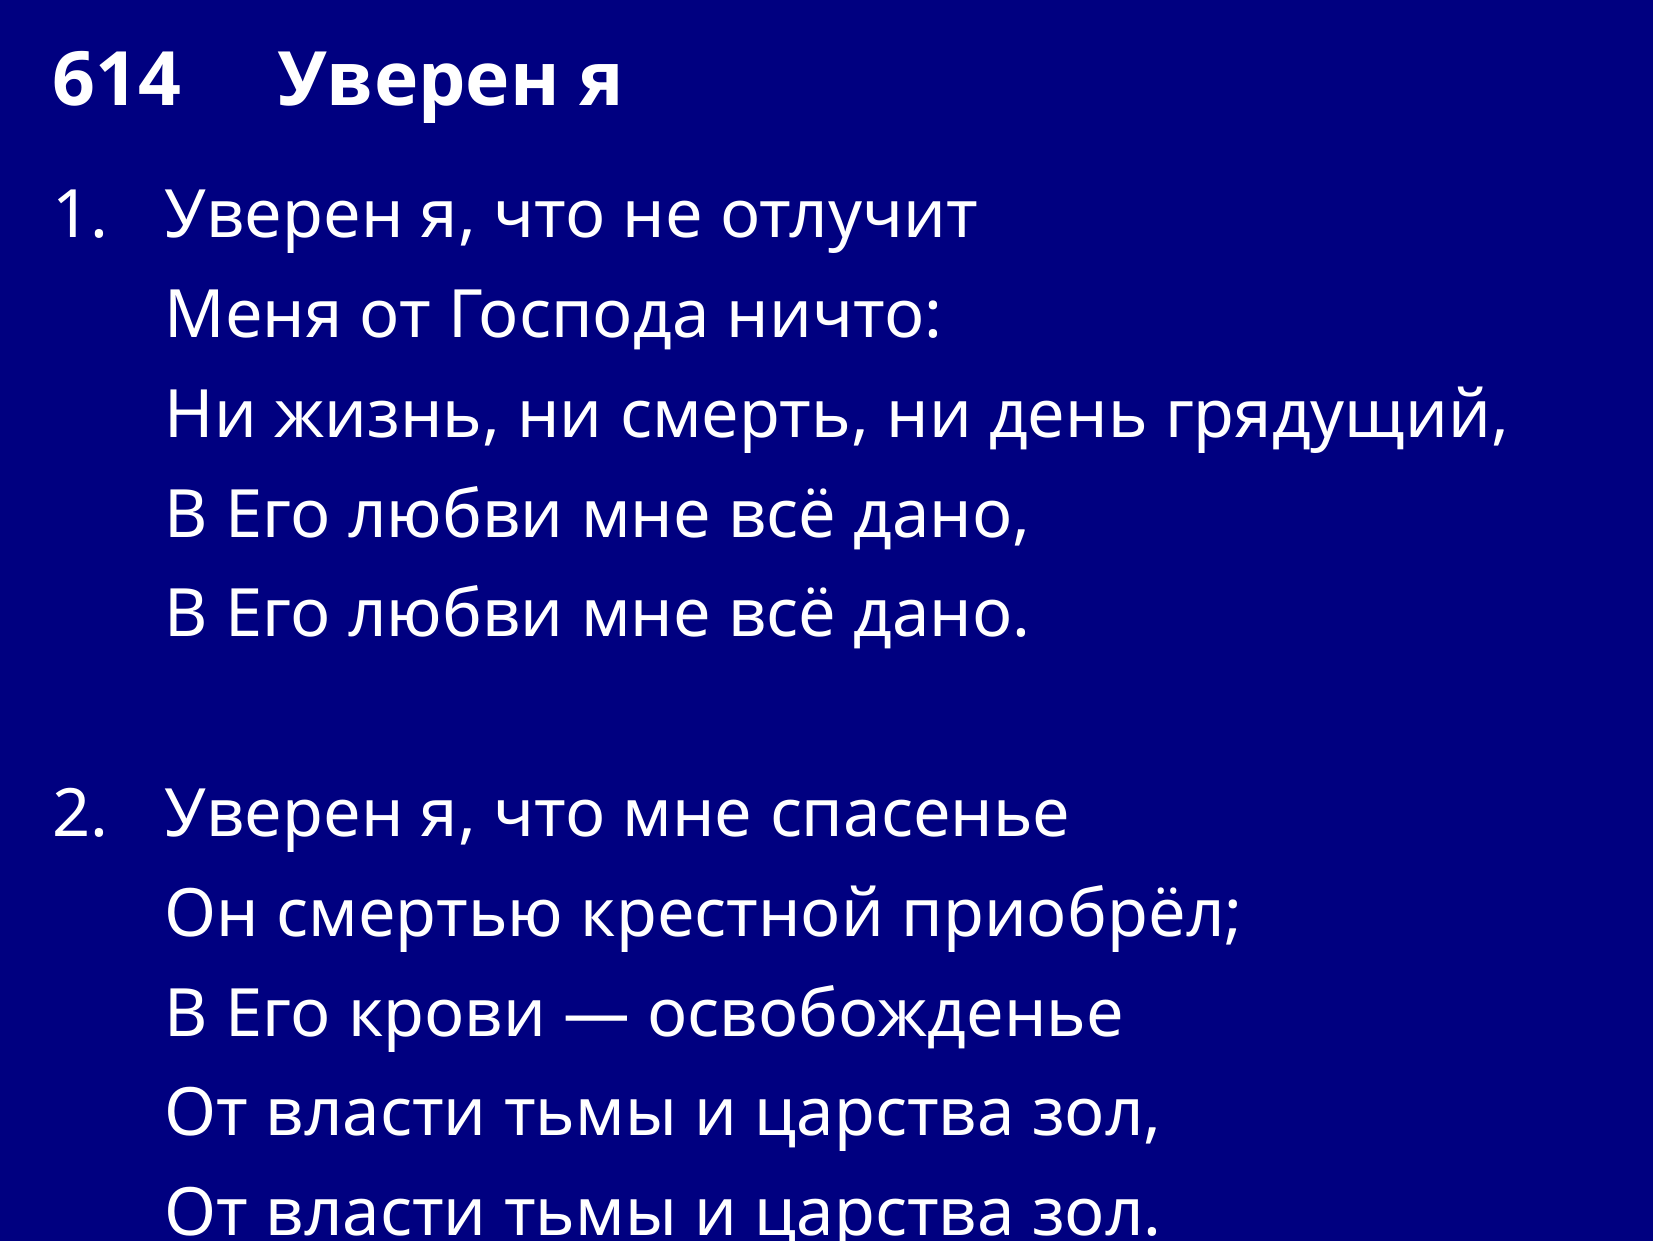

614	Уверен я
1.	Уверен я, что не отлучит
	Меня от Господа ничто:
	Ни жизнь, ни смерть, ни день грядущий,
	В Его любви мне всё дано,
	В Его любви мне всё дано.
2.	Уверен я, что мне спасенье
	Он смертью крестной приобрёл;
	В Его крови — освобожденье
	От власти тьмы и царства зол,
	От власти тьмы и царства зол.